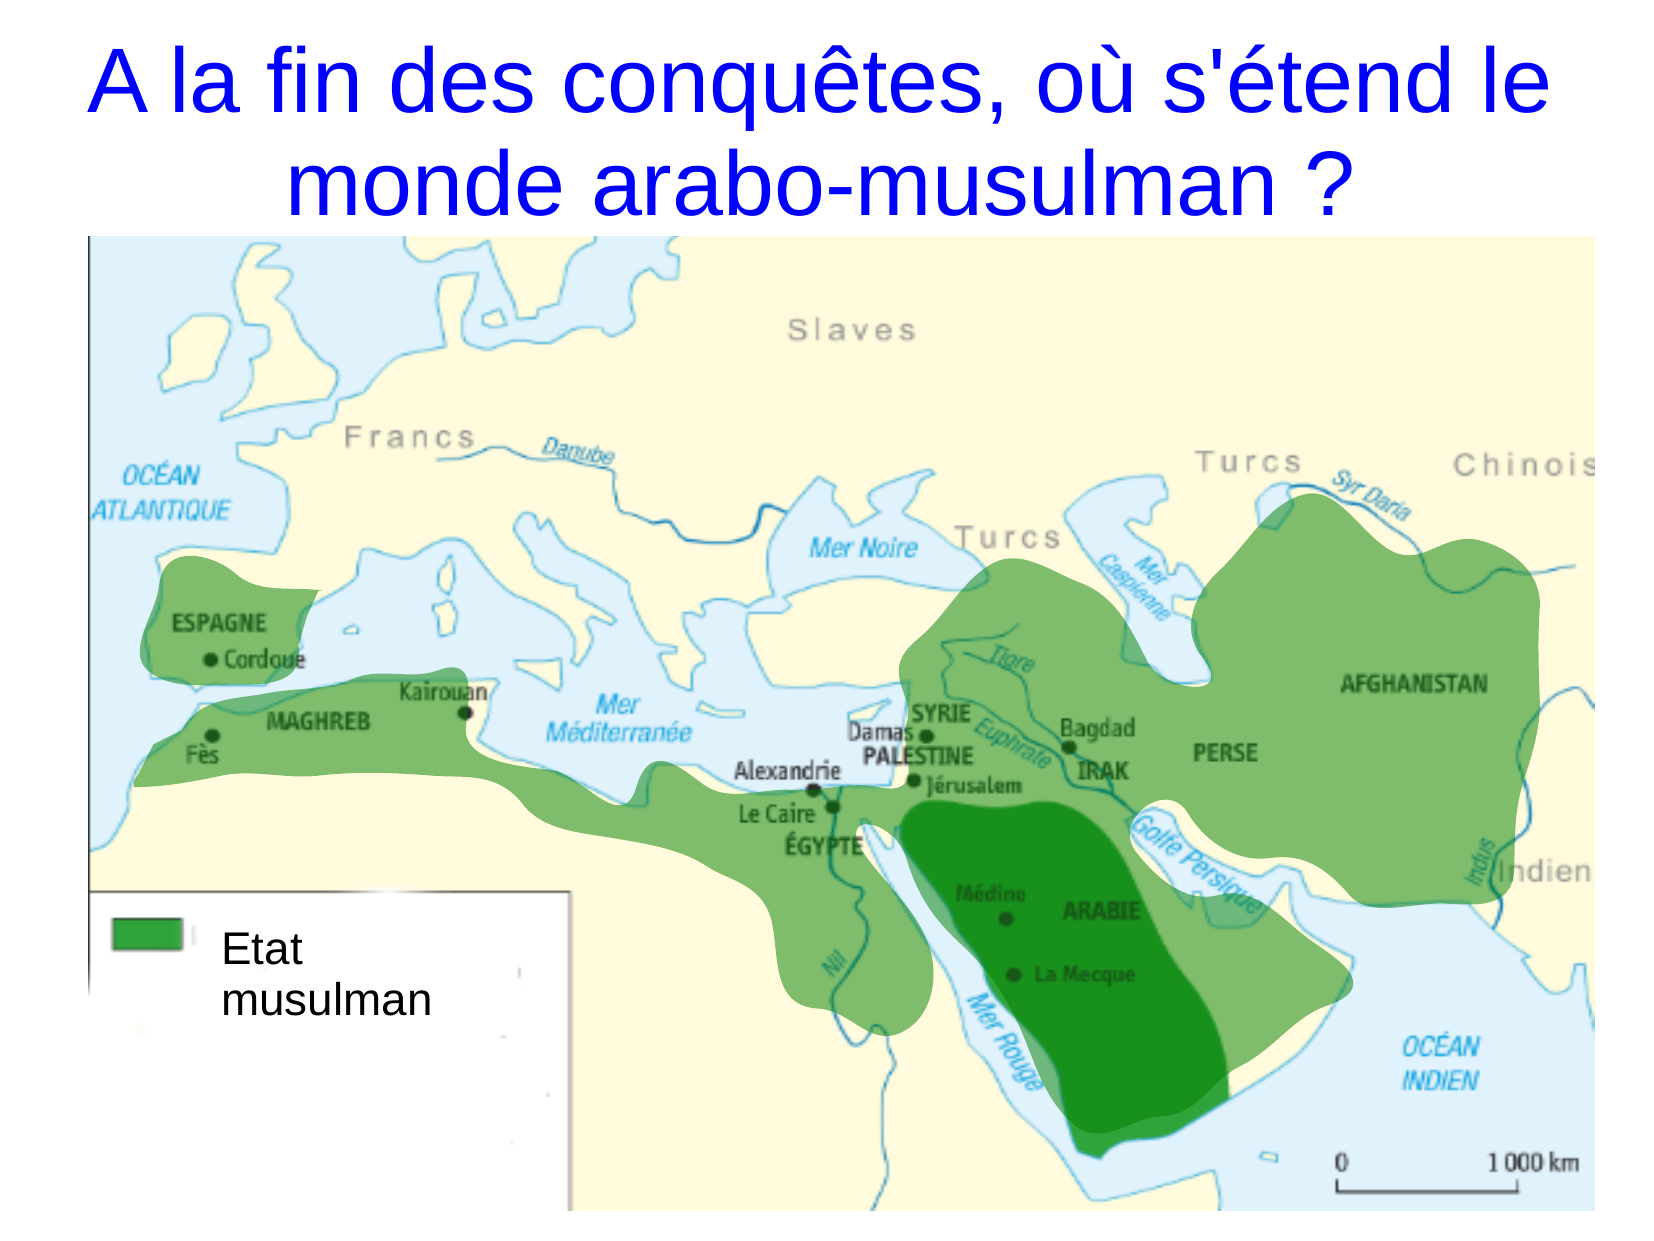

# A la fin des conquêtes, où s'étend le monde arabo-musulman ?
Etat musulman